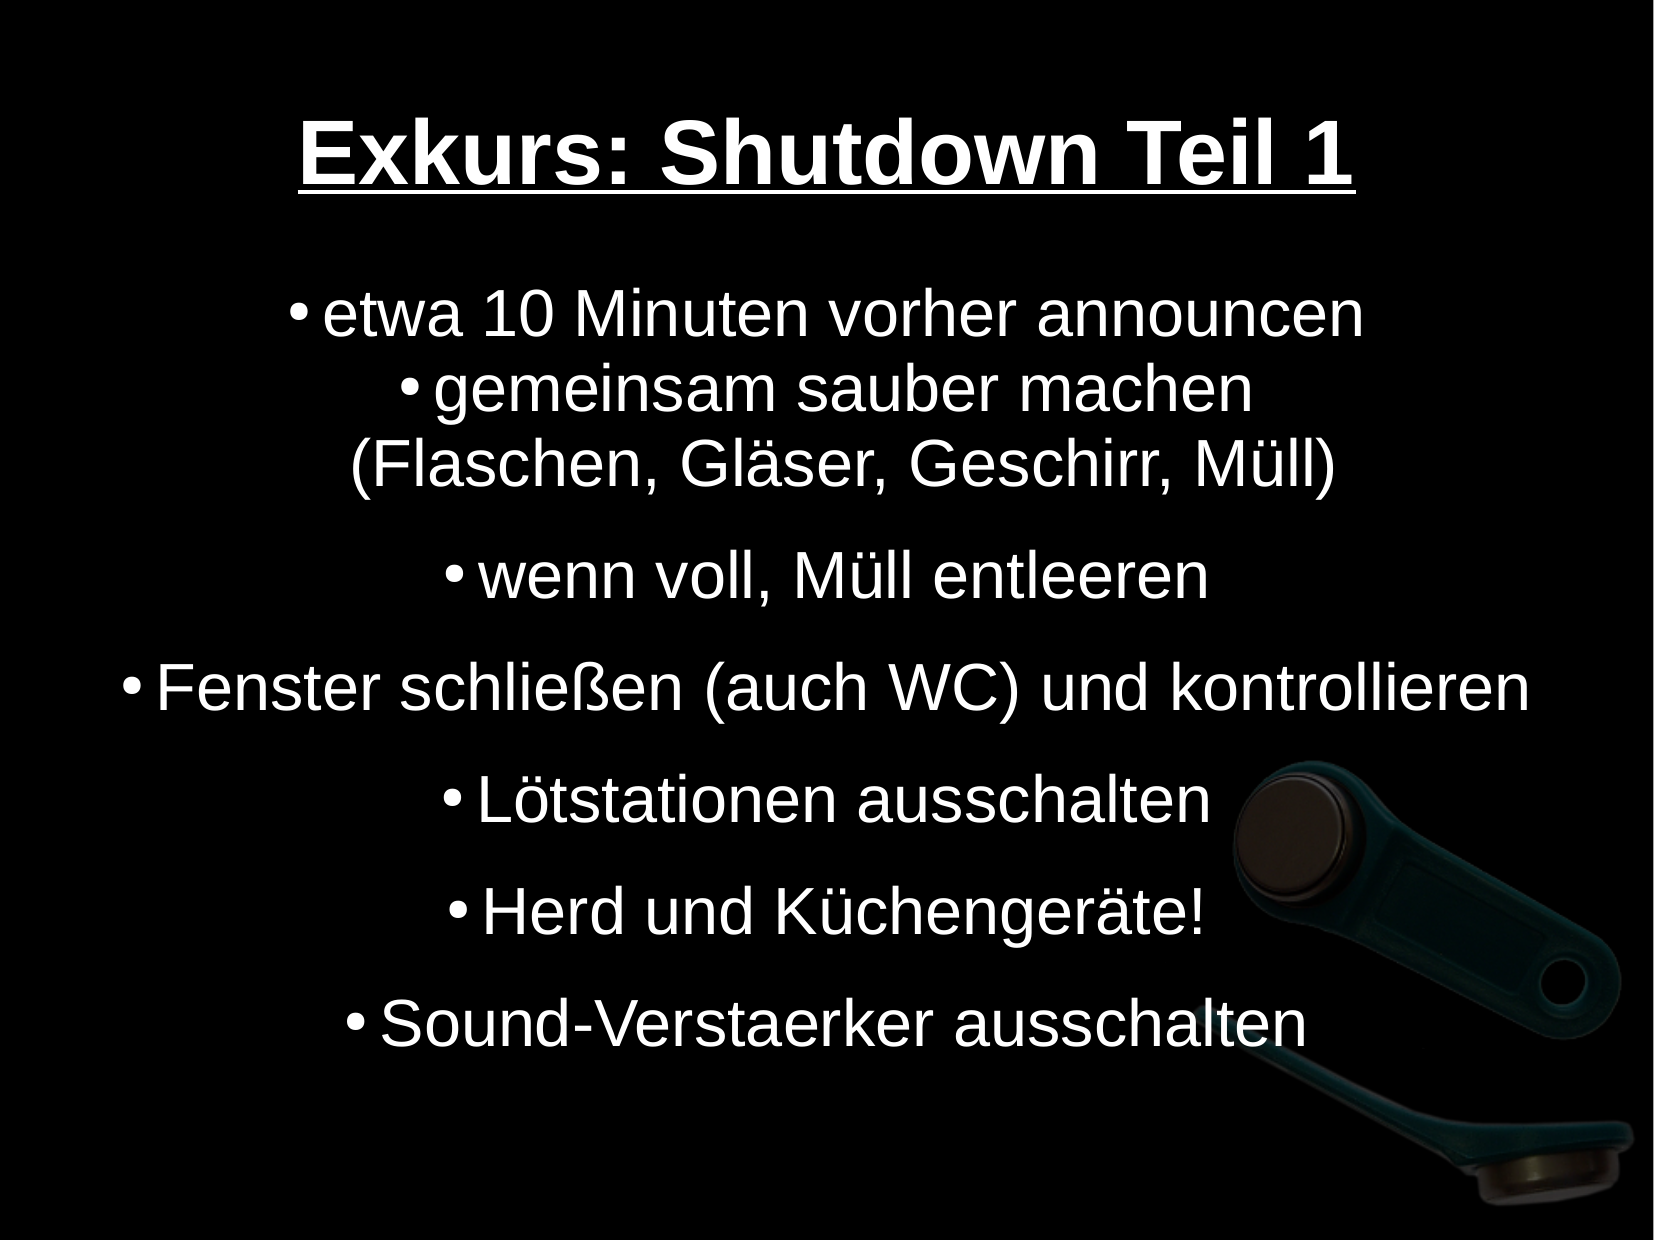

# Exkurs: Shutdown Teil 1
etwa 10 Minuten vorher announcen
gemeinsam sauber machen
(Flaschen, Gläser, Geschirr, Müll)
wenn voll, Müll entleeren
Fenster schließen (auch WC) und kontrollieren
Lötstationen ausschalten
Herd und Küchengeräte!
Sound-Verstaerker ausschalten